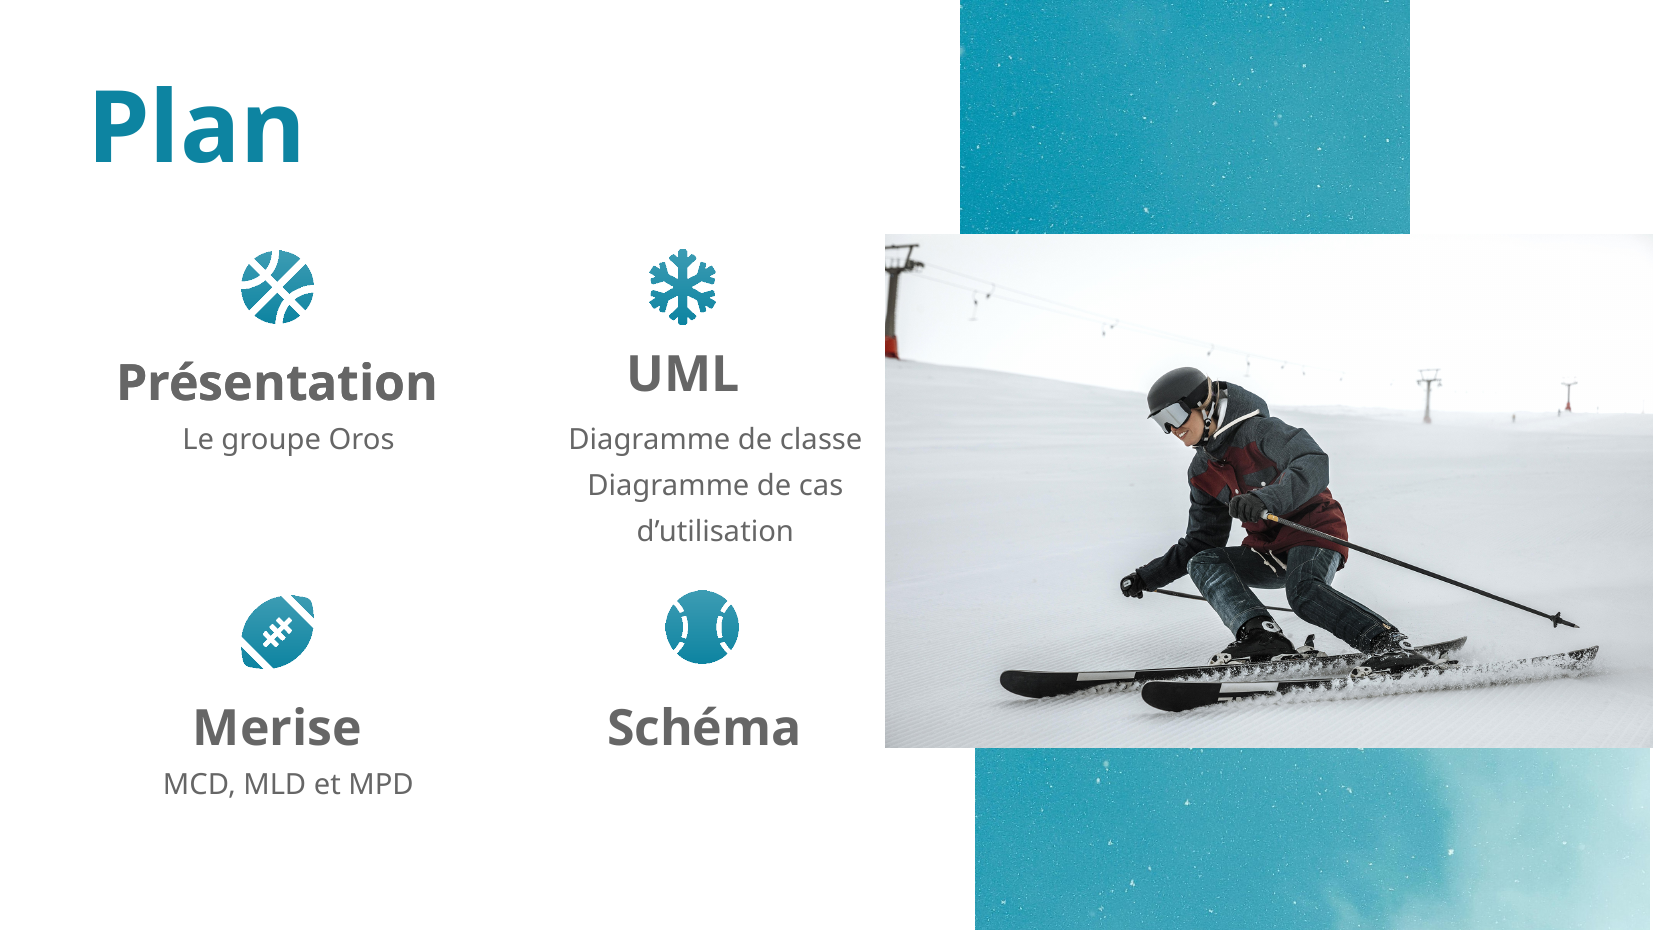

# Plan
UML
Présentation
Présentation
Le groupe Oros
Diagramme de classe
Diagramme de cas
d’utilisation
Merise
Schéma
MCD, MLD et MPD